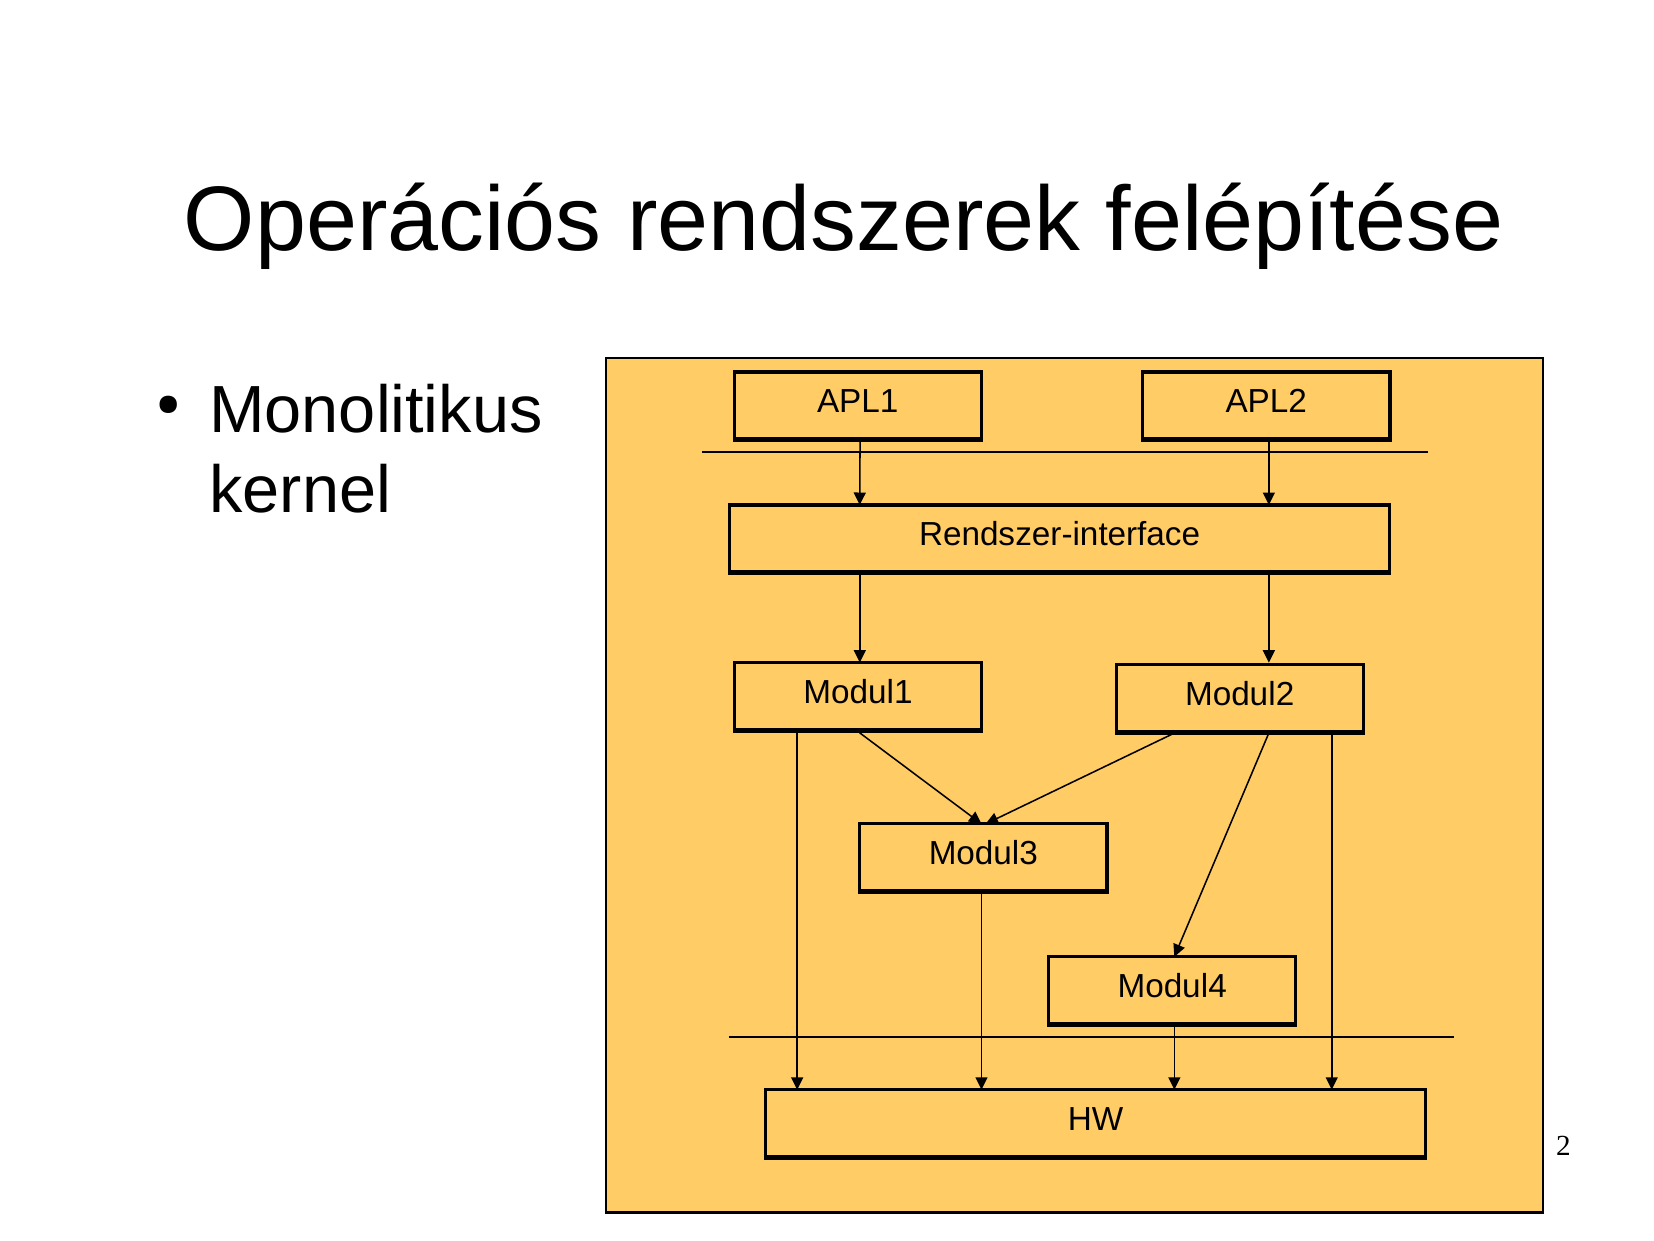

# Operációs rendszerek felépítése
Monolitikus
kernel
APL1
APL2
Rendszer-interface
Modul1
Modul2
Modul3
Modul4
HW
2